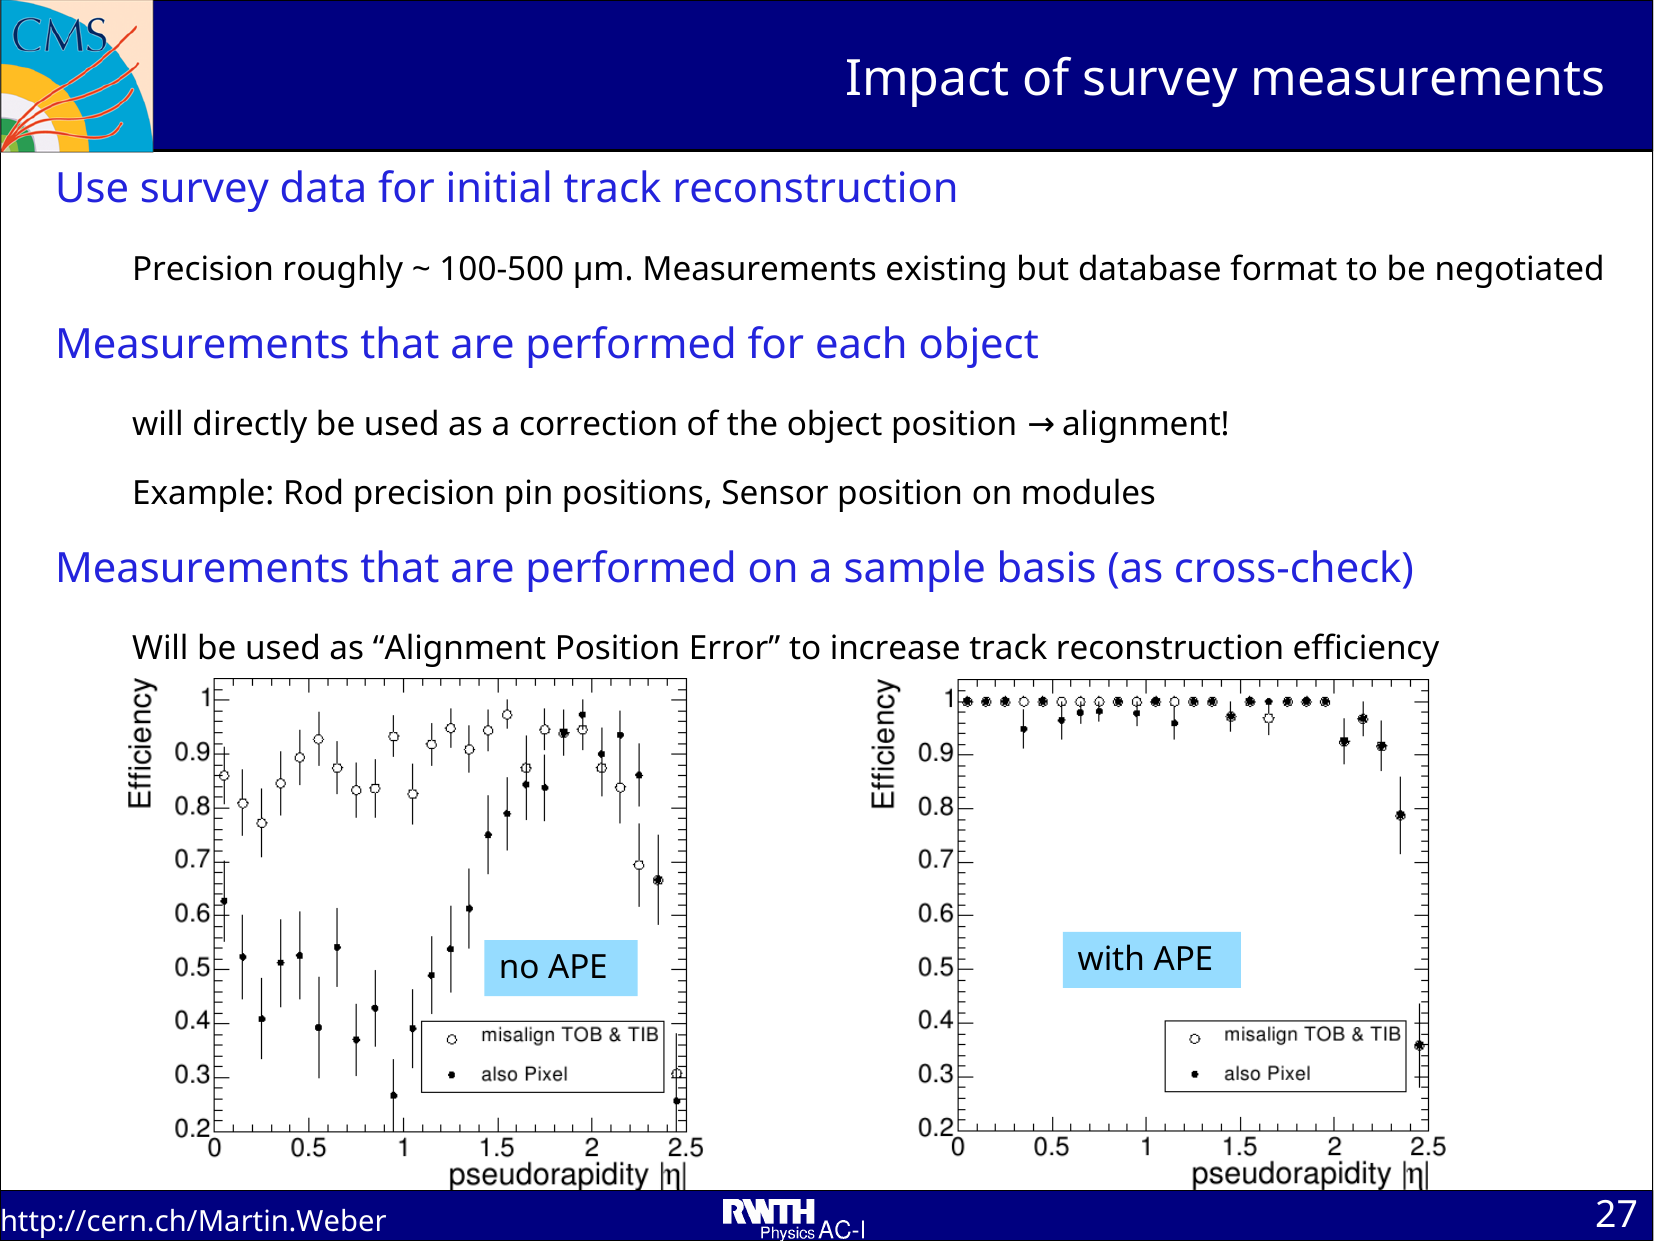

# Impact of survey measurements
Use survey data for initial track reconstruction
Precision roughly ~ 100-500 µm. Measurements existing but database format to be negotiated
Measurements that are performed for each object
will directly be used as a correction of the object position → alignment!
Example: Rod precision pin positions, Sensor position on modules
Measurements that are performed on a sample basis (as cross-check)
Will be used as “Alignment Position Error” to increase track reconstruction efficiency
with APE
no APE